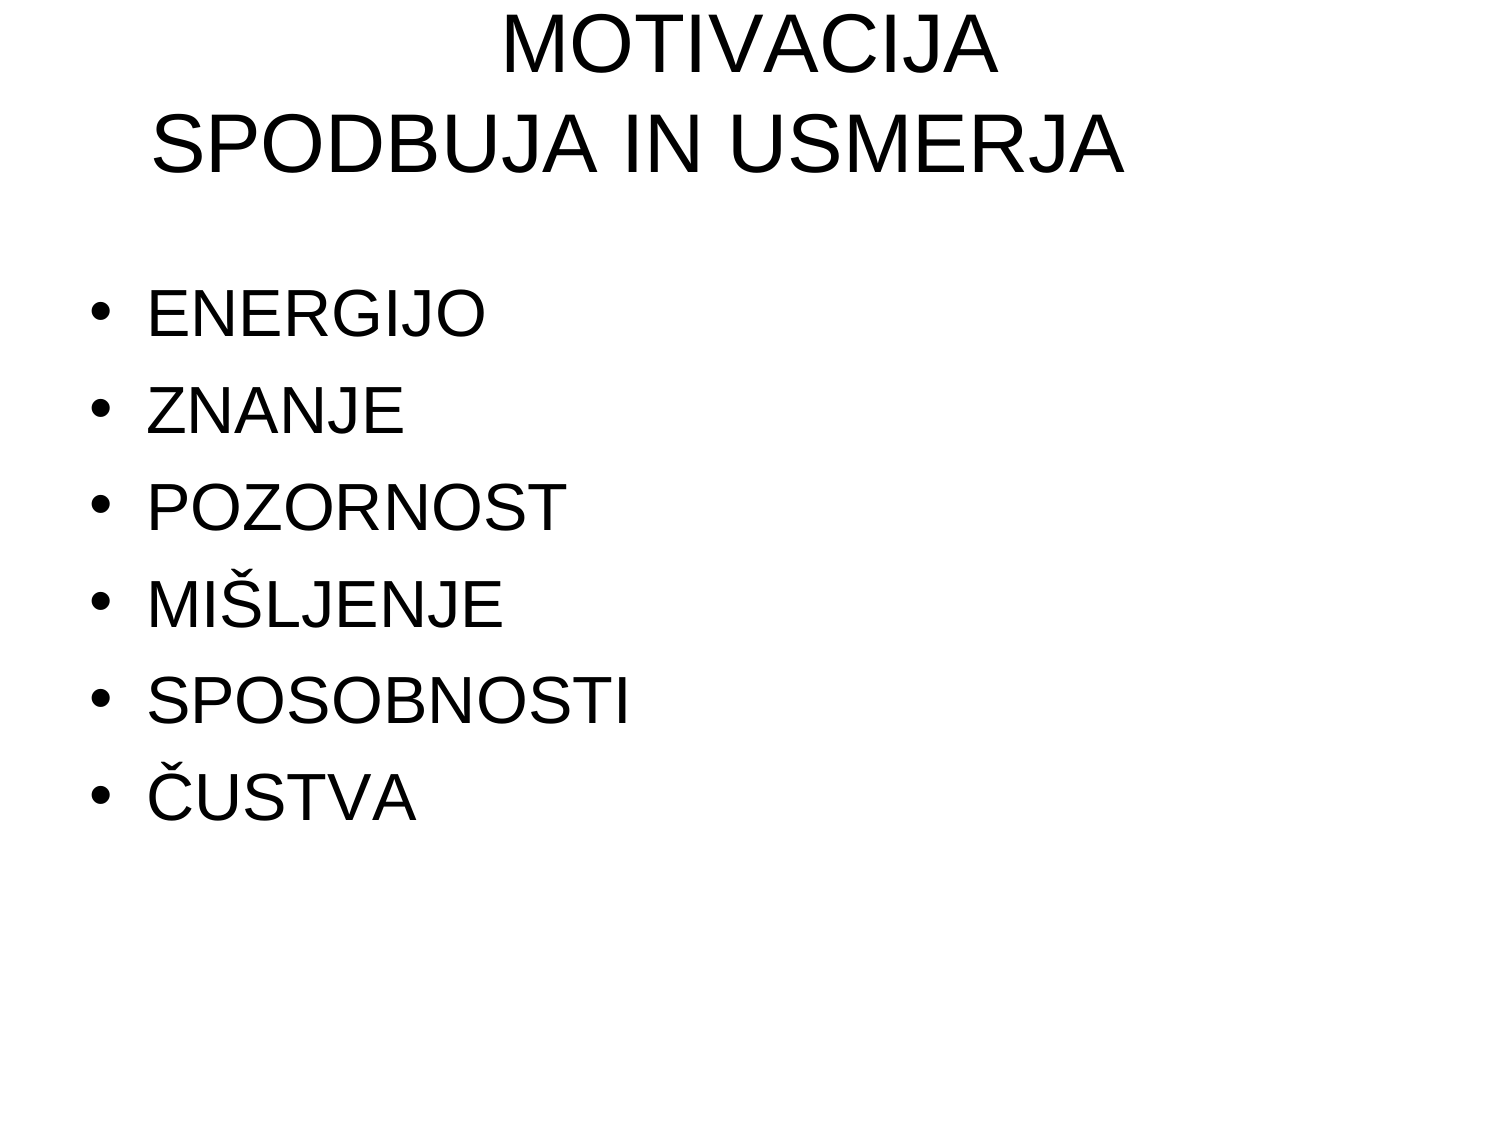

# MOTIVACIJA SPODBUJA IN USMERJA
ENERGIJO
ZNANJE
POZORNOST
MIŠLJENJE
SPOSOBNOSTI
ČUSTVA